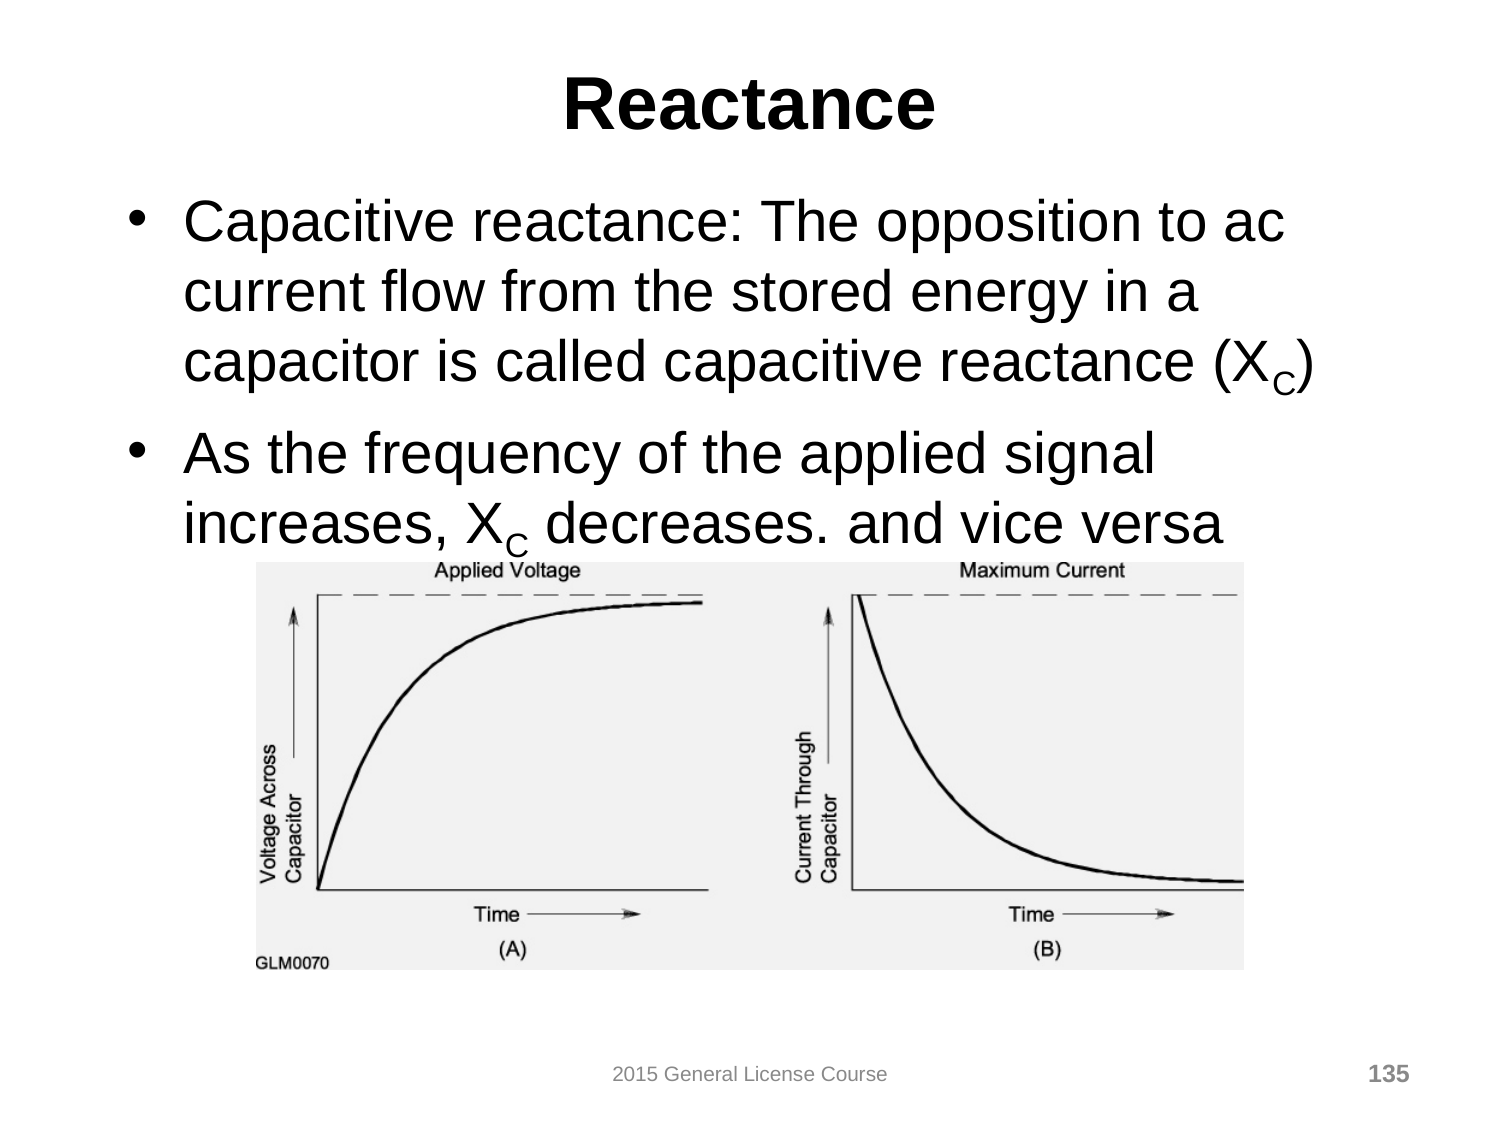

Reactance
Capacitive reactance: The opposition to ac current flow from the stored energy in a capacitor is called capacitive reactance (XC)
As the frequency of the applied signal increases, XC decreases. and vice versa
2015 General License Course